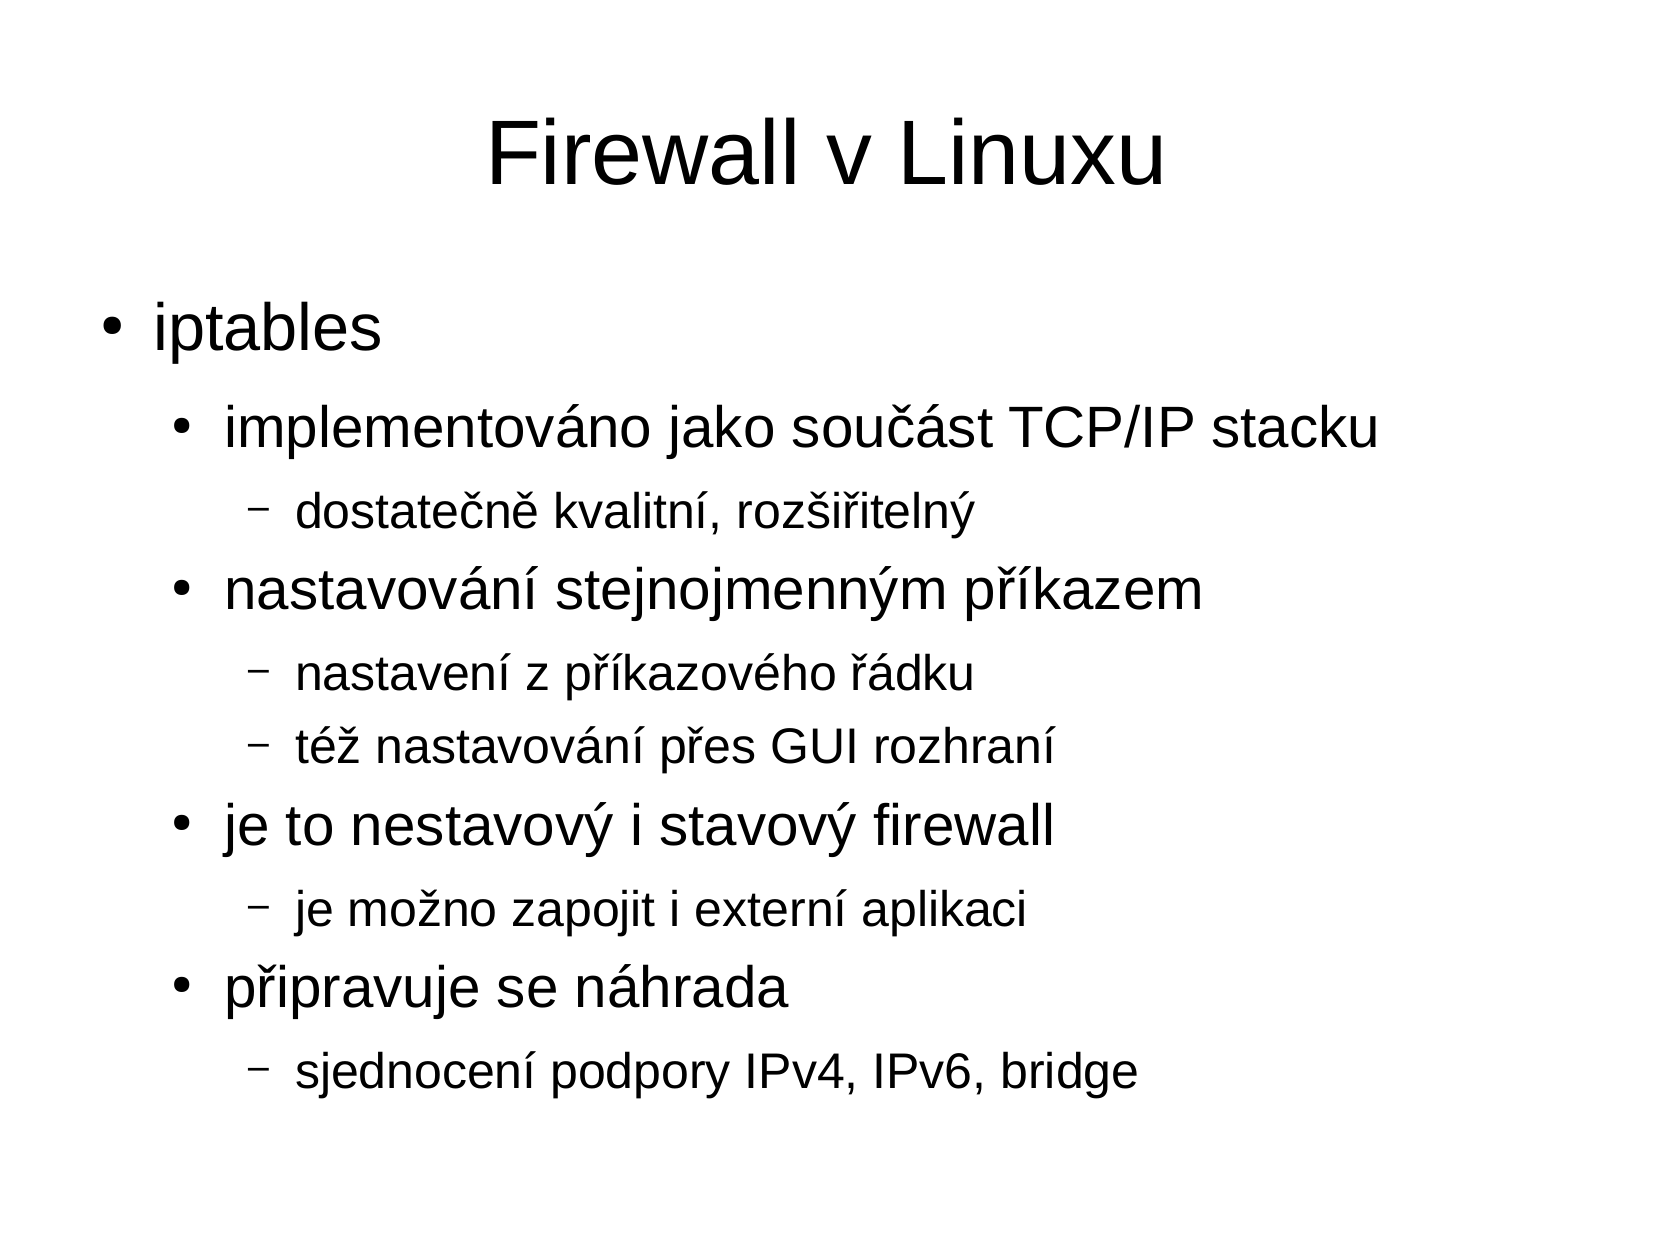

# Firewall v Linuxu
iptables
implementováno jako součást TCP/IP stacku
dostatečně kvalitní, rozšiřitelný
nastavování stejnojmenným příkazem
nastavení z příkazového řádku
též nastavování přes GUI rozhraní
je to nestavový i stavový firewall
je možno zapojit i externí aplikaci
připravuje se náhrada
sjednocení podpory IPv4, IPv6, bridge